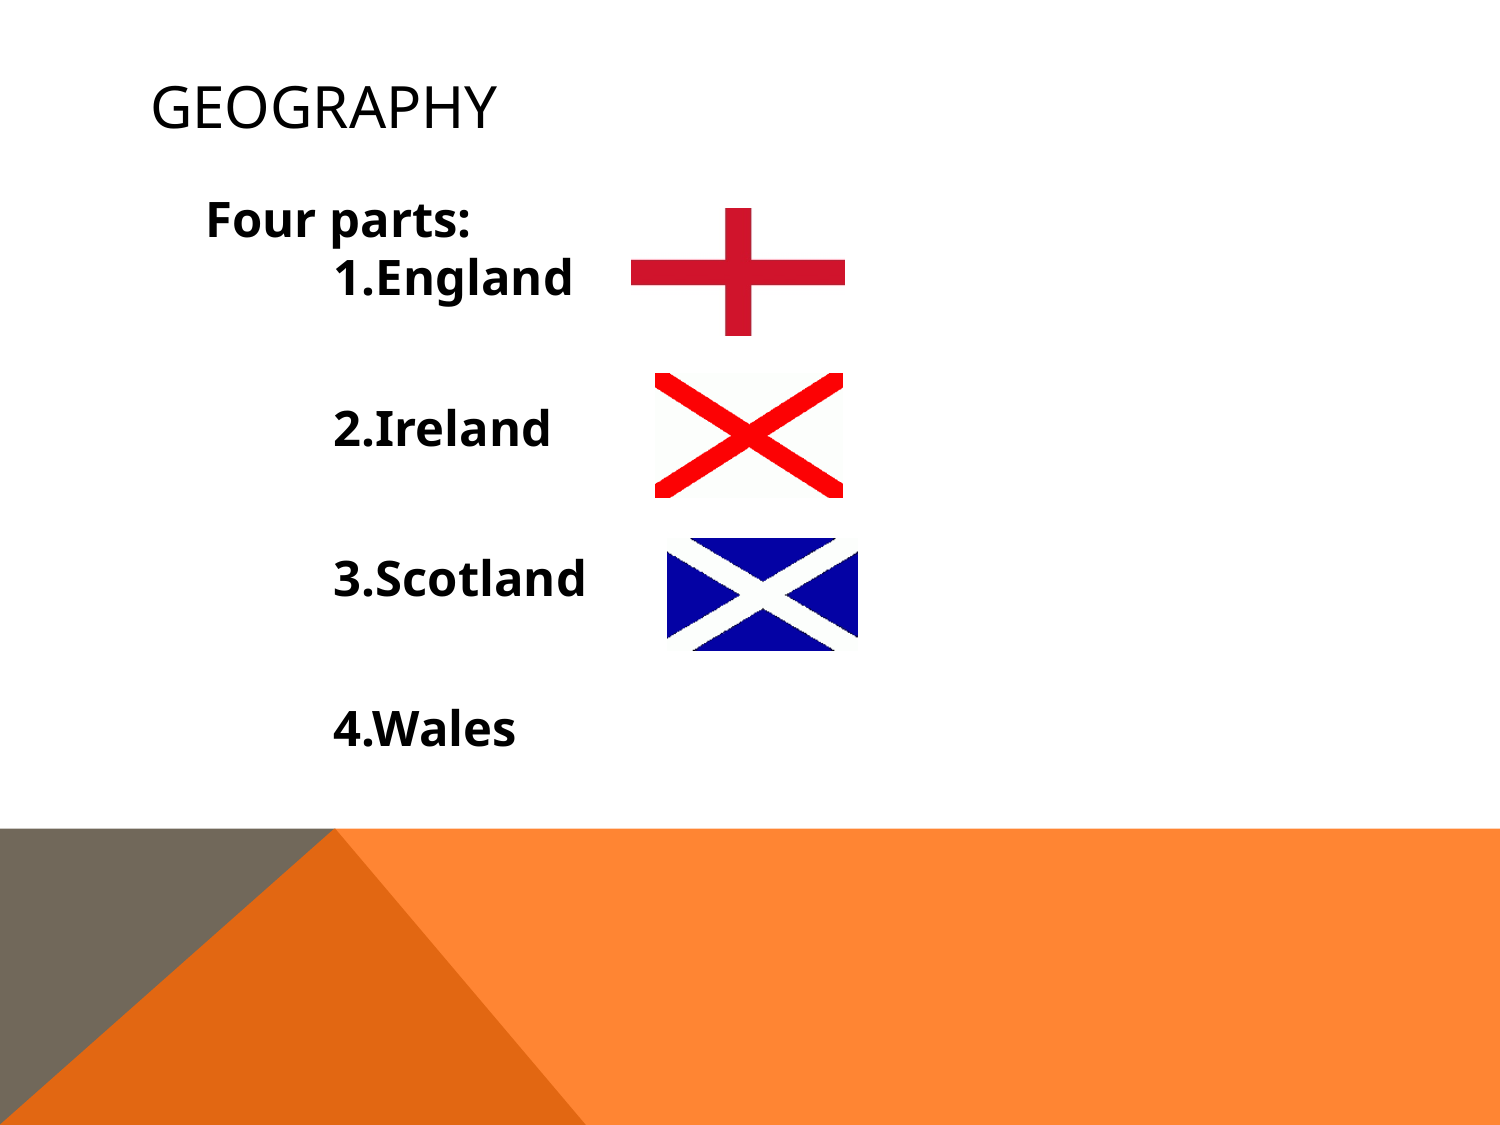

# Geography
Four parts:
	1.England
		2.Ireland
		3.Scotland
		4.Wales